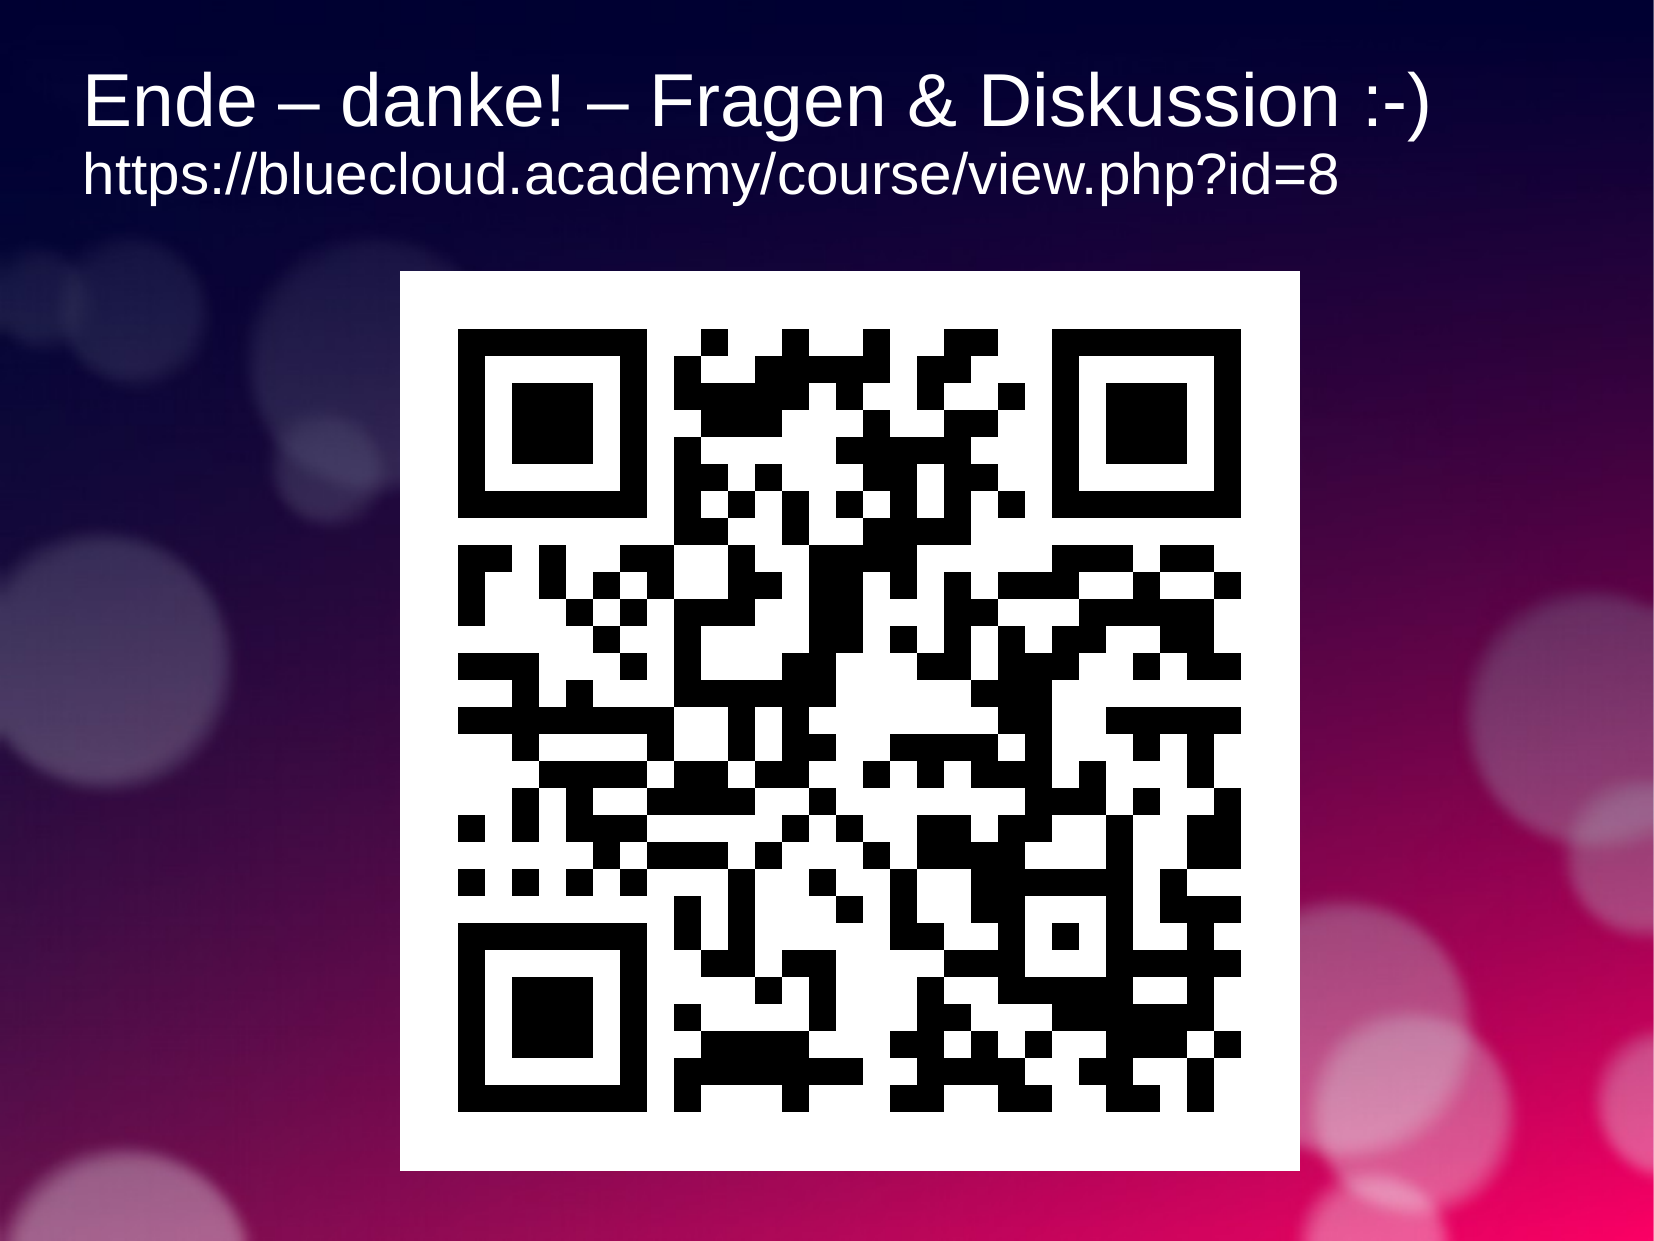

# Ende – danke! – Fragen & Diskussion :-) https://bluecloud.academy/course/view.php?id=8